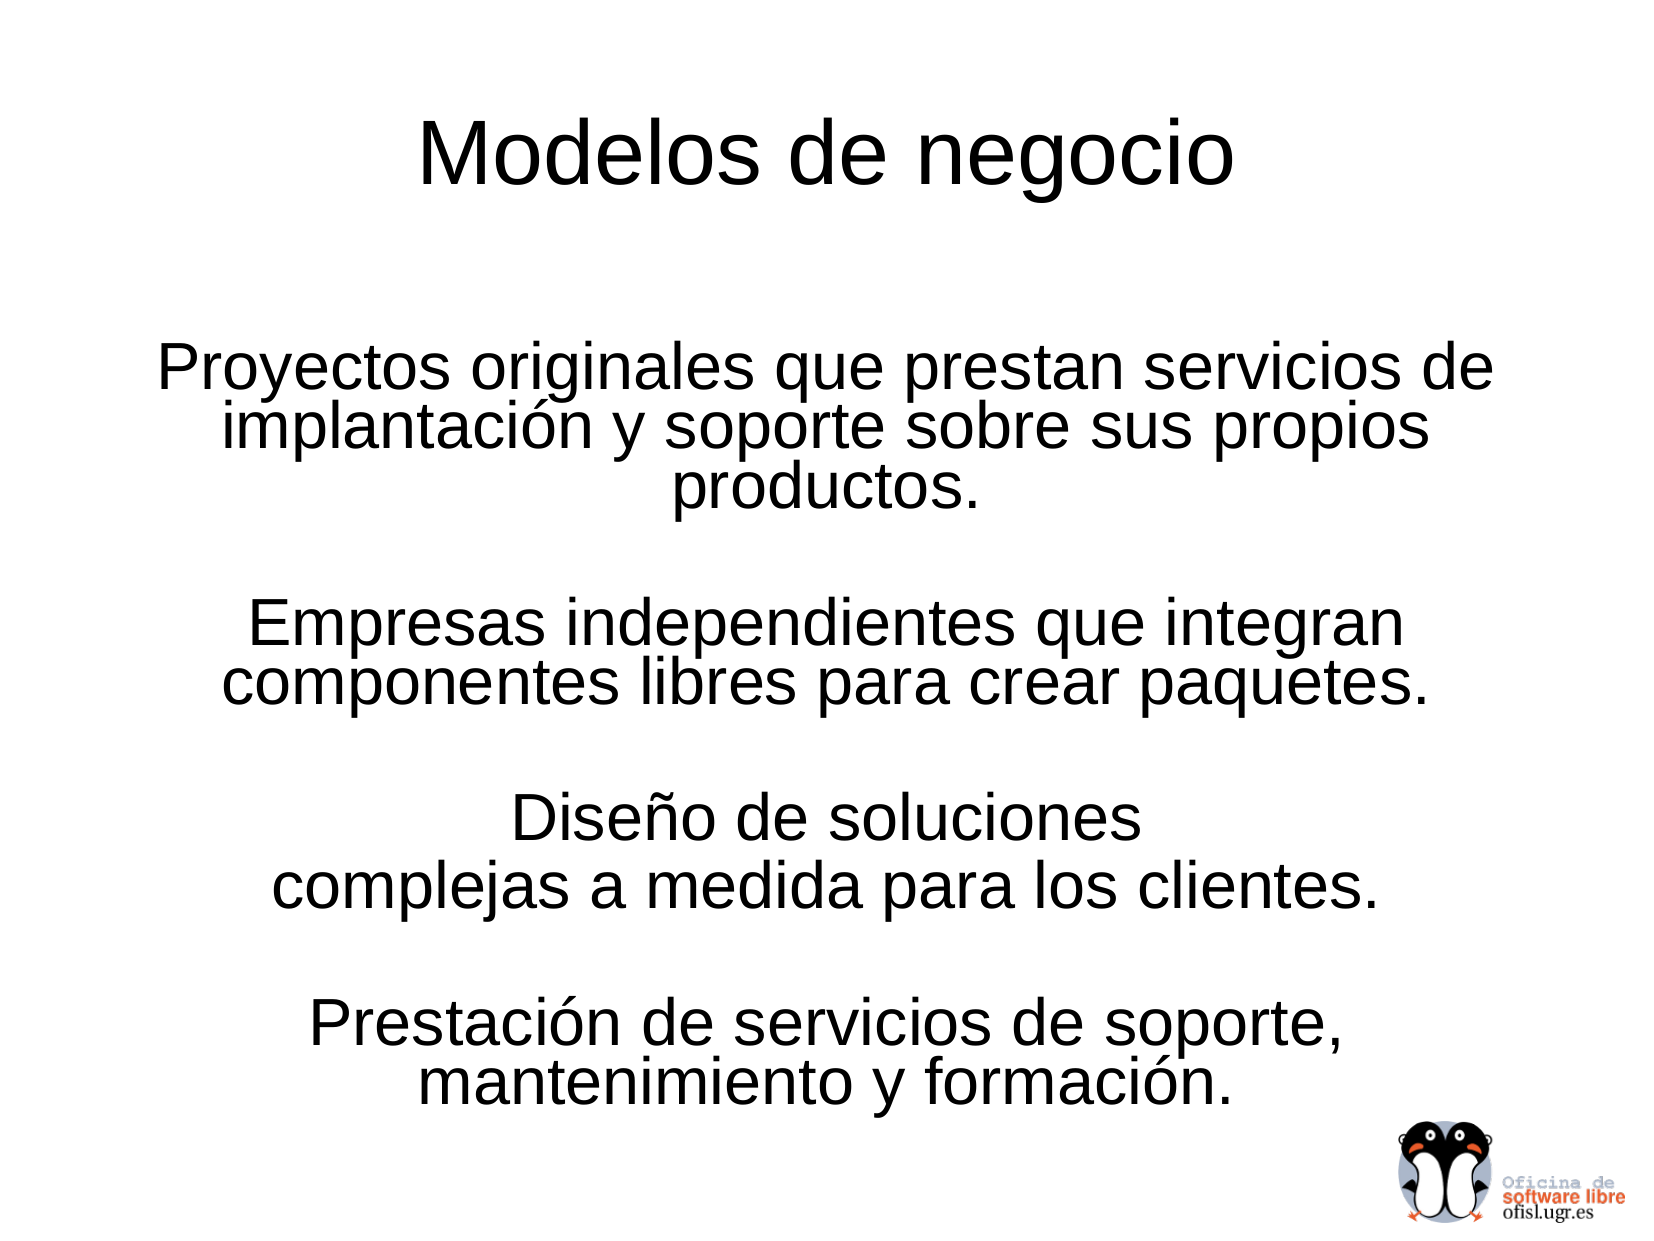

# Modelos de negocio
 Proyectos originales que prestan servicios de implantación y soporte sobre sus propios productos.
Empresas independientes que integran componentes libres para crear paquetes.
Diseño de soluciones
complejas a medida para los clientes.
Prestación de servicios de soporte, mantenimiento y formación.